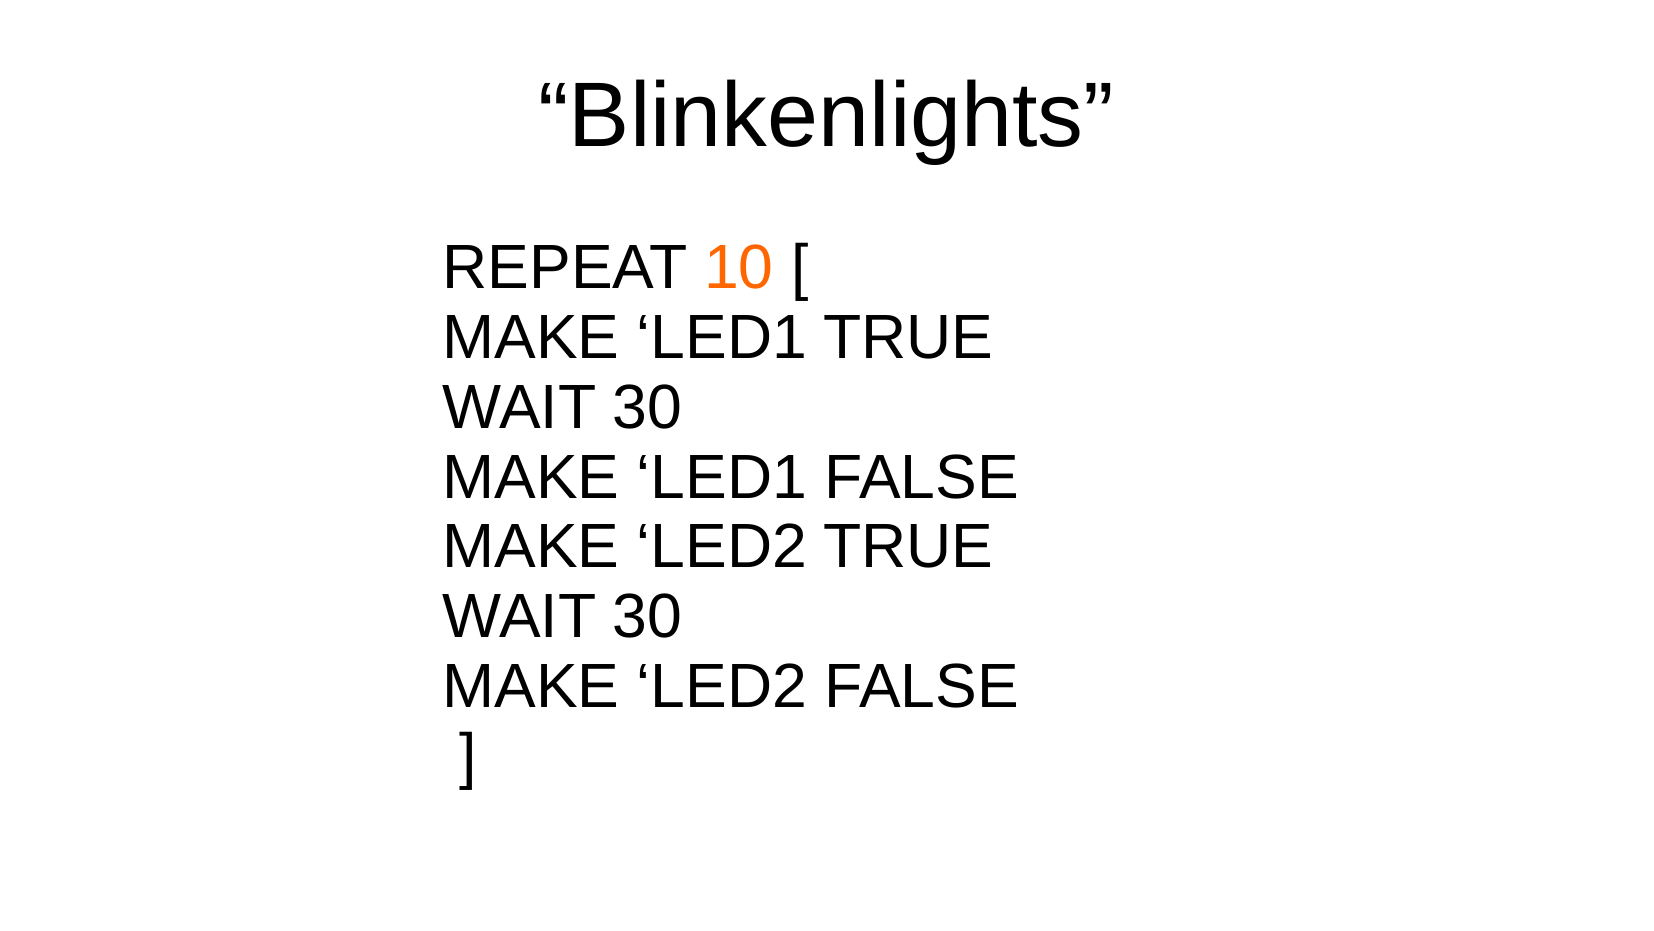

# “Blinkenlights”
REPEAT 10 [
MAKE ‘LED1 TRUE
WAIT 30
MAKE ‘LED1 FALSE
MAKE ‘LED2 TRUE
WAIT 30
MAKE ‘LED2 FALSE
 ]